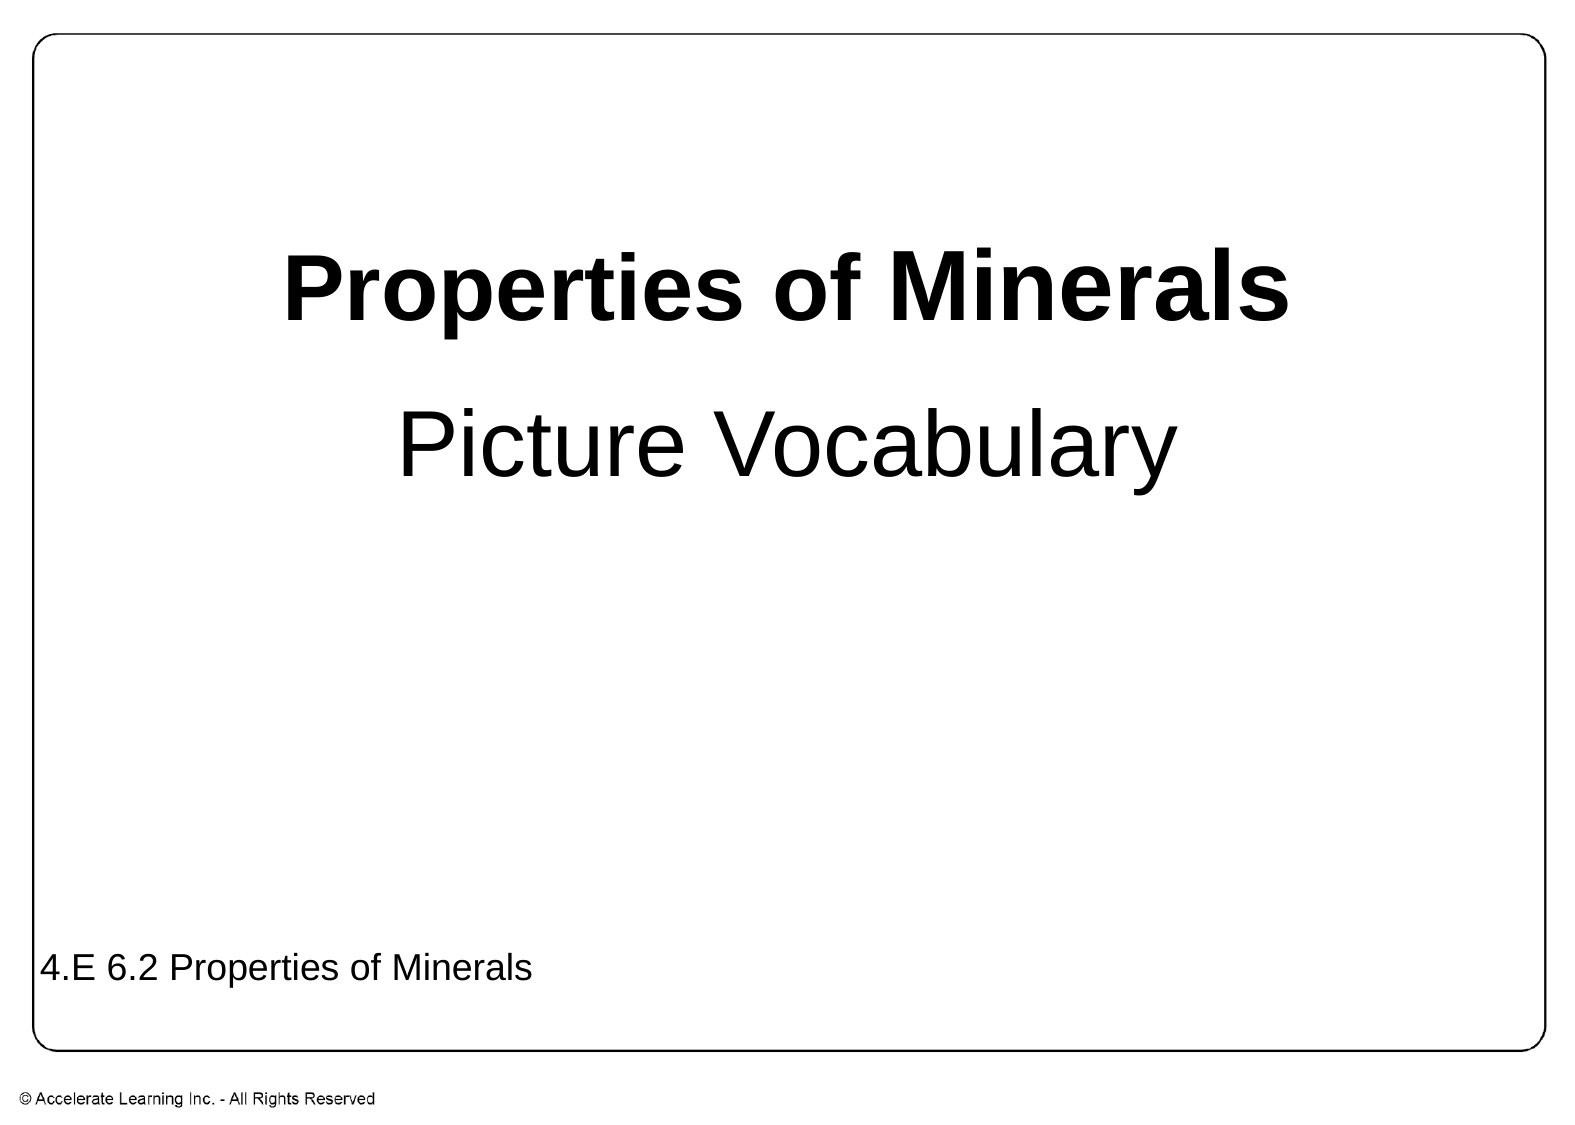

Properties of Minerals
Picture Vocabulary
4.E 6.2 Properties of Minerals